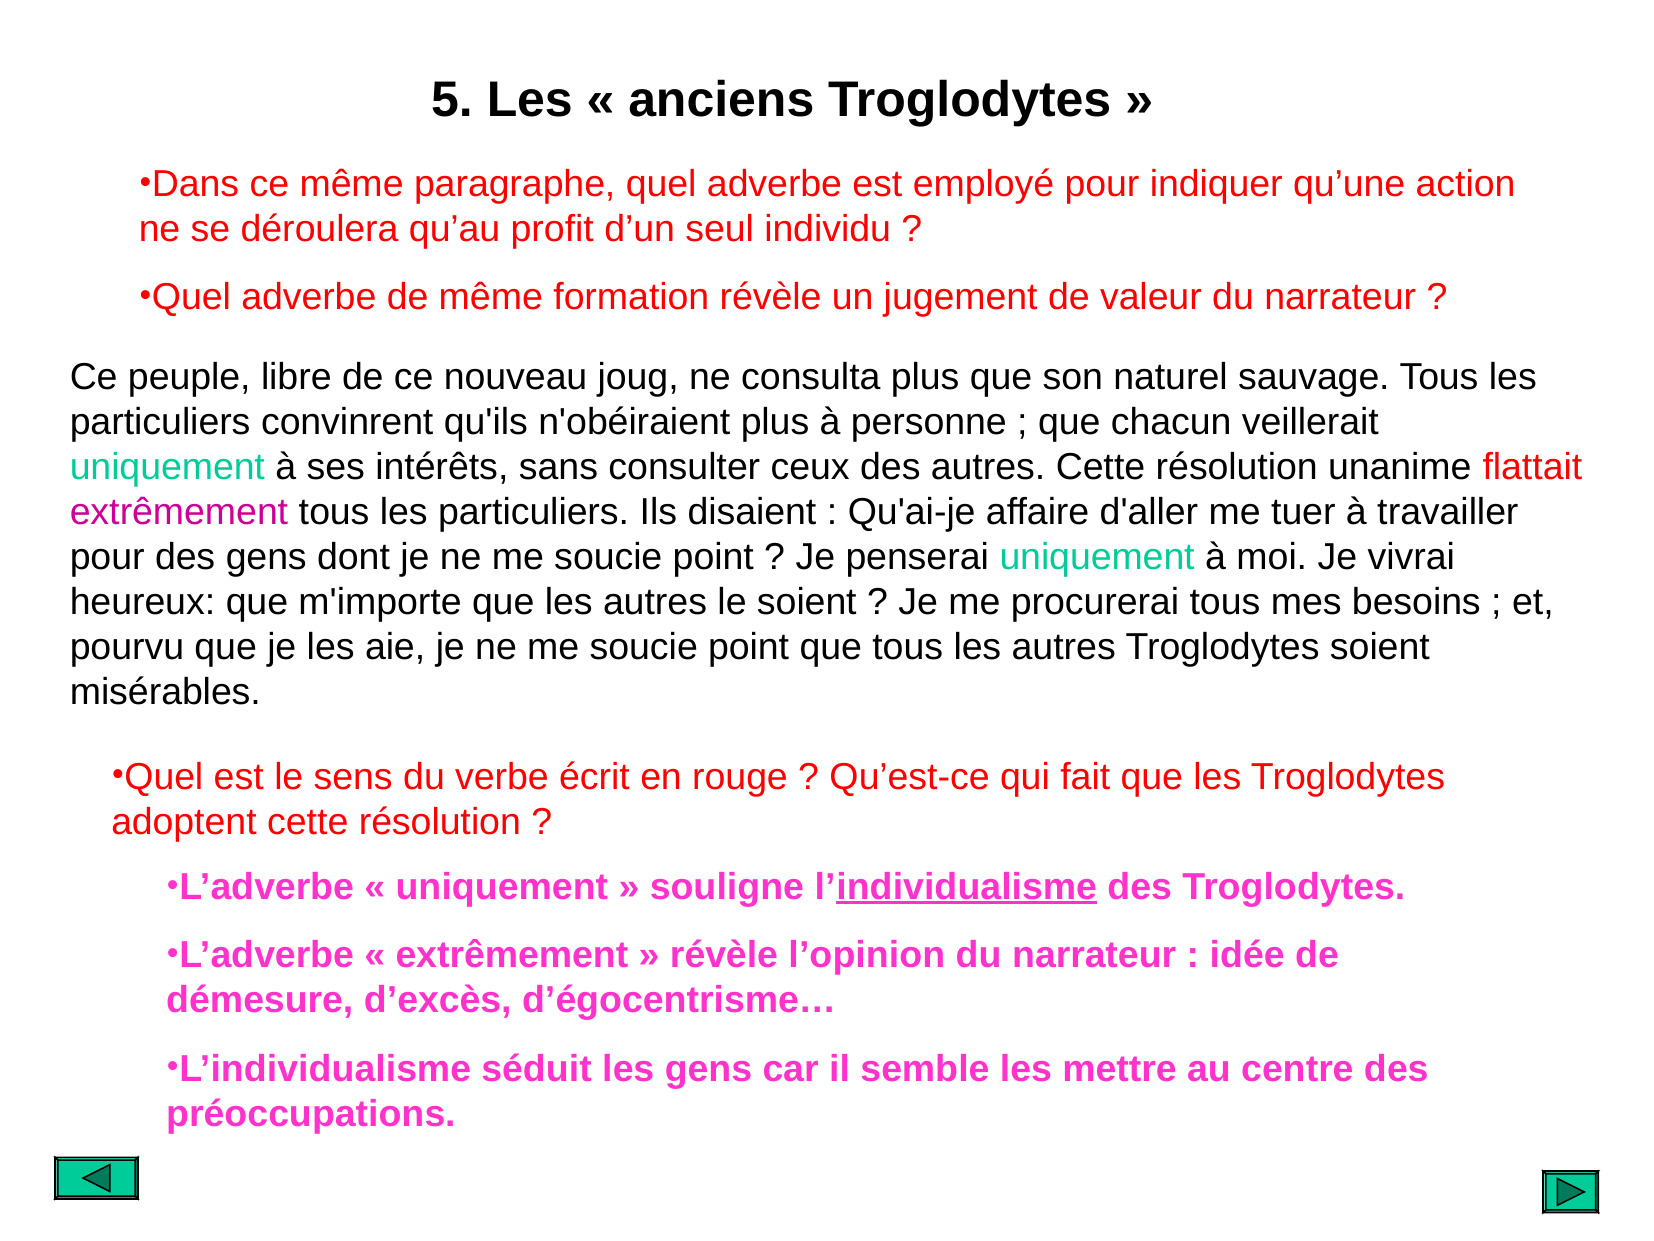

# 5. Les « anciens Troglodytes »
Dans ce même paragraphe, quel adverbe est employé pour indiquer qu’une action ne se déroulera qu’au profit d’un seul individu ?
Quel adverbe de même formation révèle un jugement de valeur du narrateur ?
Ce peuple, libre de ce nouveau joug, ne consulta plus que son naturel sauvage. Tous les particuliers convinrent qu'ils n'obéiraient plus à personne ; que chacun veillerait uniquement à ses intérêts, sans consulter ceux des autres. Cette résolution unanime flattait extrêmement tous les particuliers. Ils disaient : Qu'ai-je affaire d'aller me tuer à travailler pour des gens dont je ne me soucie point ? Je penserai uniquement à moi. Je vivrai heureux: que m'importe que les autres le soient ? Je me procurerai tous mes besoins ; et, pourvu que je les aie, je ne me soucie point que tous les autres Troglodytes soient misérables.
Quel est le sens du verbe écrit en rouge ? Qu’est-ce qui fait que les Troglodytes adoptent cette résolution ?
L’adverbe « uniquement » souligne l’individualisme des Troglodytes.
L’adverbe « extrêmement » révèle l’opinion du narrateur : idée de démesure, d’excès, d’égocentrisme…
L’individualisme séduit les gens car il semble les mettre au centre des préoccupations.